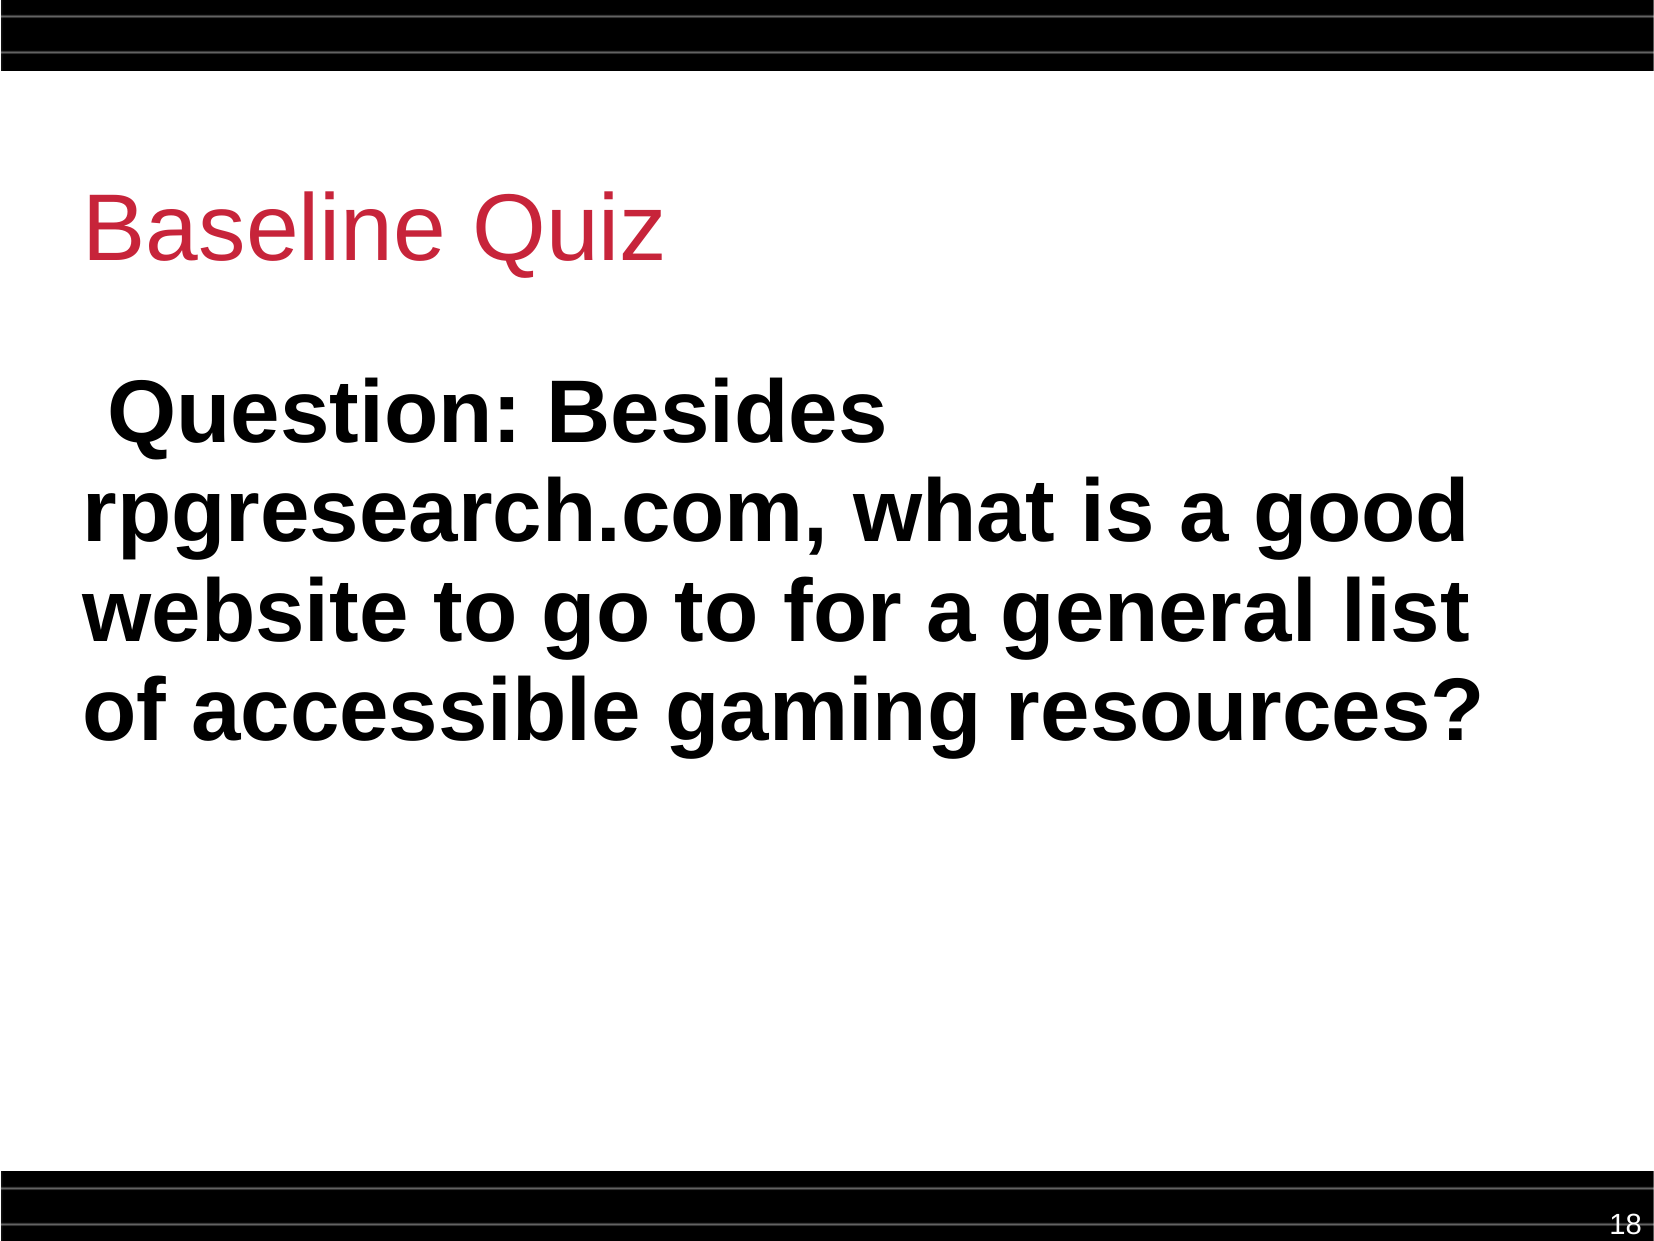

# Baseline Quiz
 Question: Besides rpgresearch.com, what is a good website to go to for a general list of accessible gaming resources?